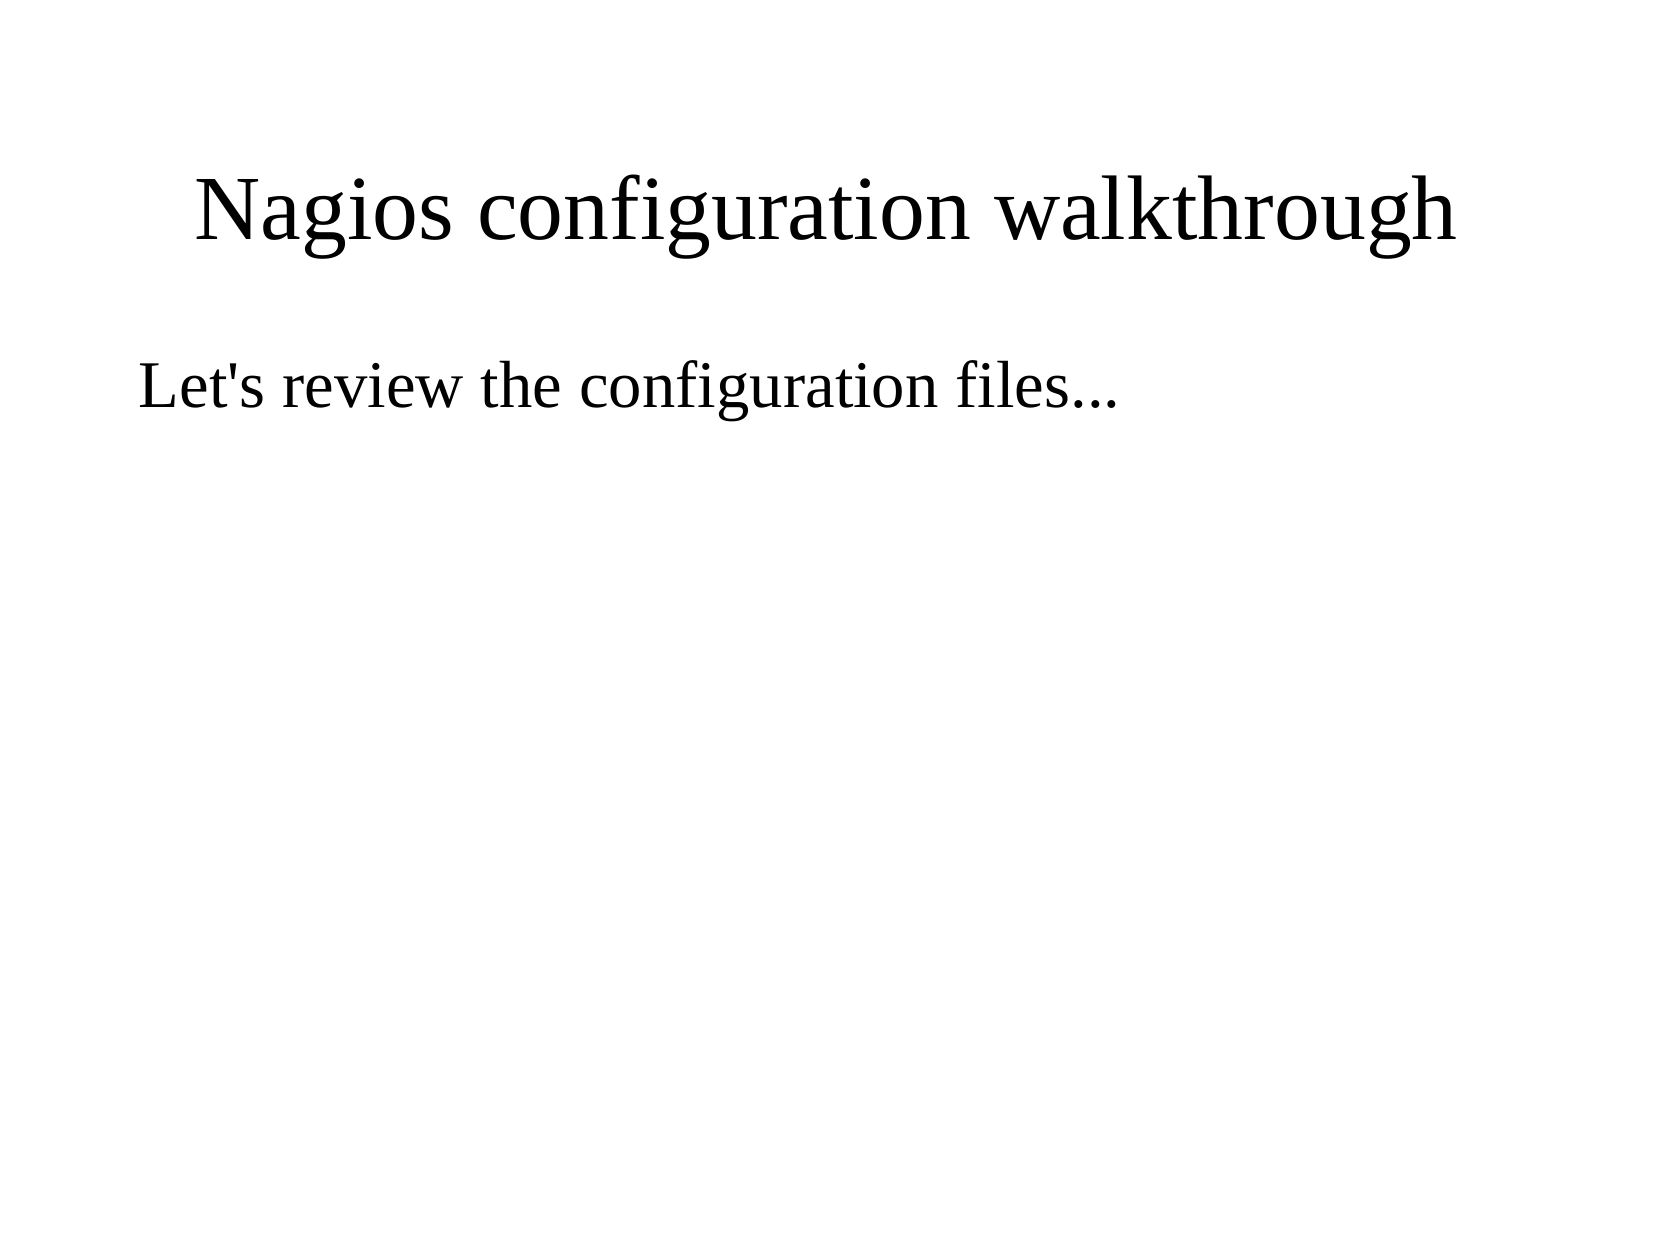

# Nagios configuration walkthrough
Let's review the configuration files...